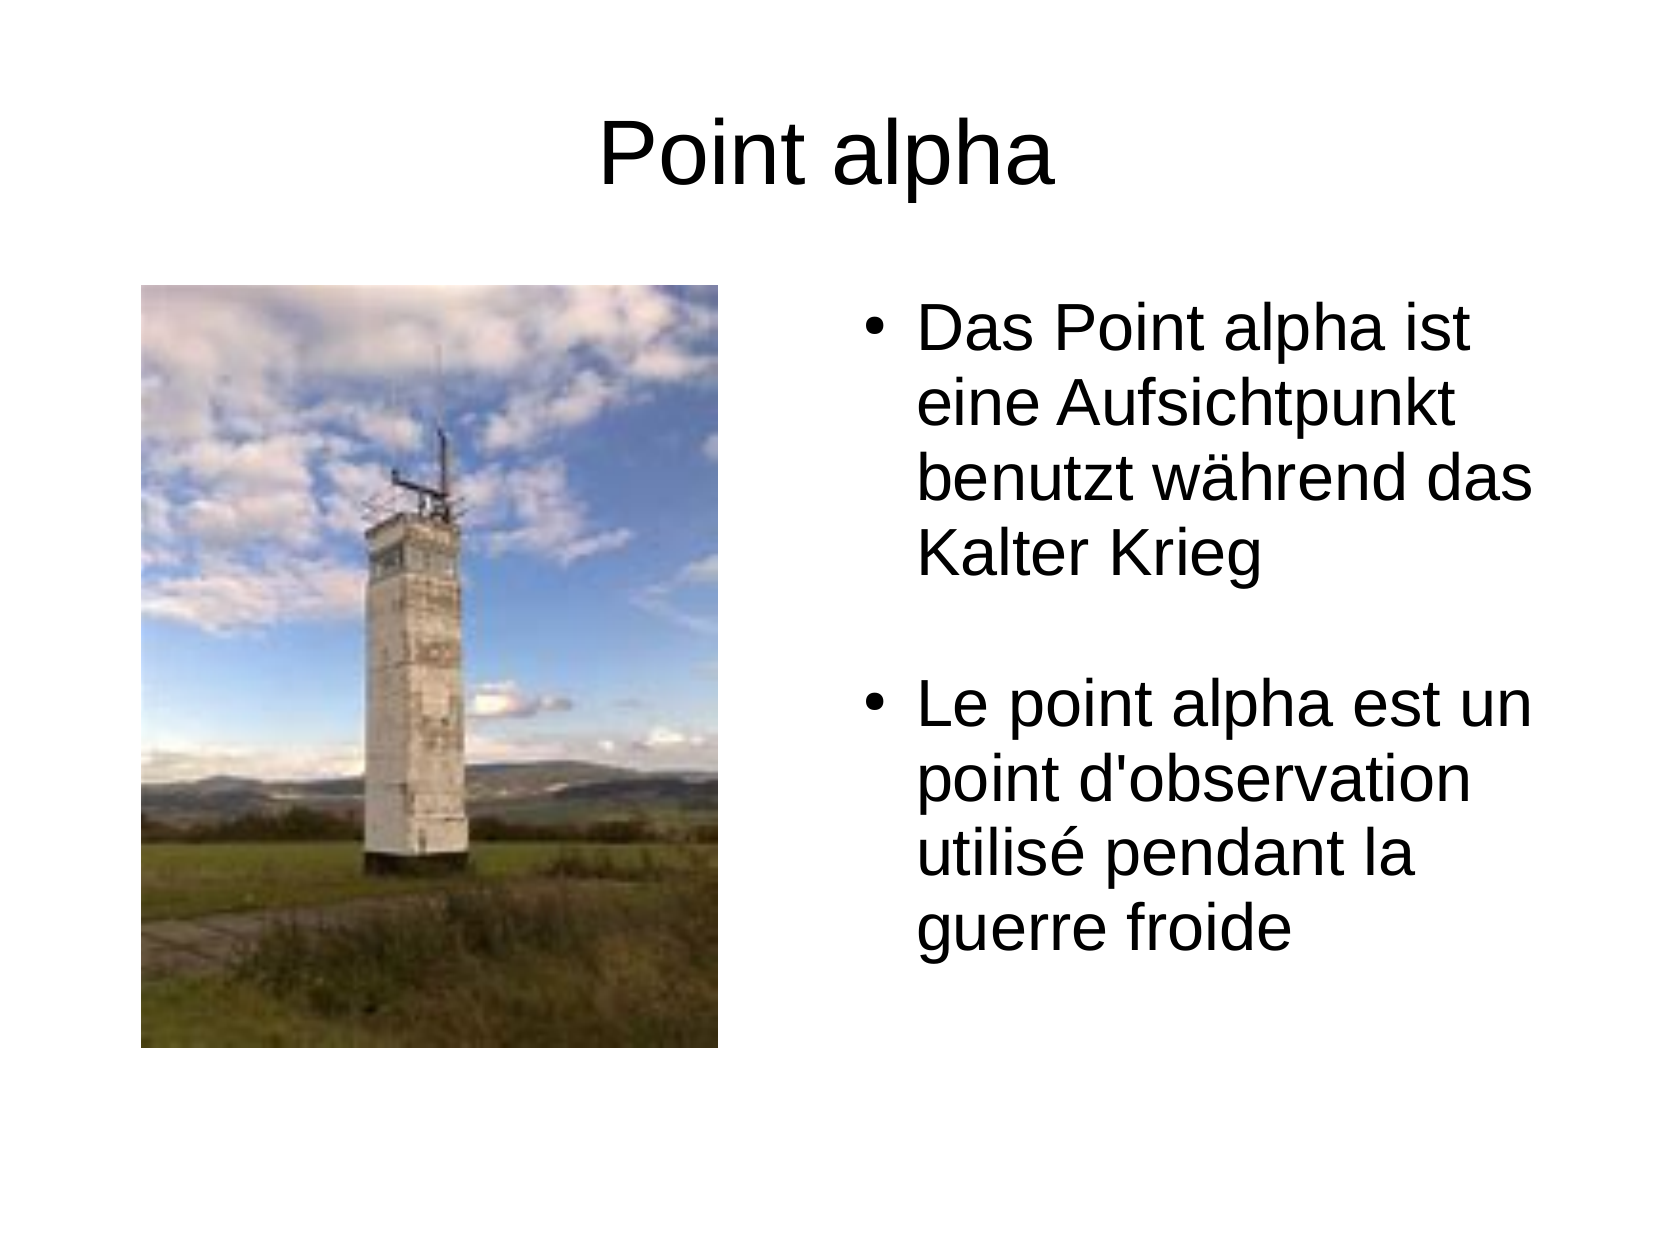

# Point alpha
Das Point alpha ist eine Aufsichtpunkt benutzt während das Kalter Krieg
Le point alpha est un point d'observation utilisé pendant la guerre froide